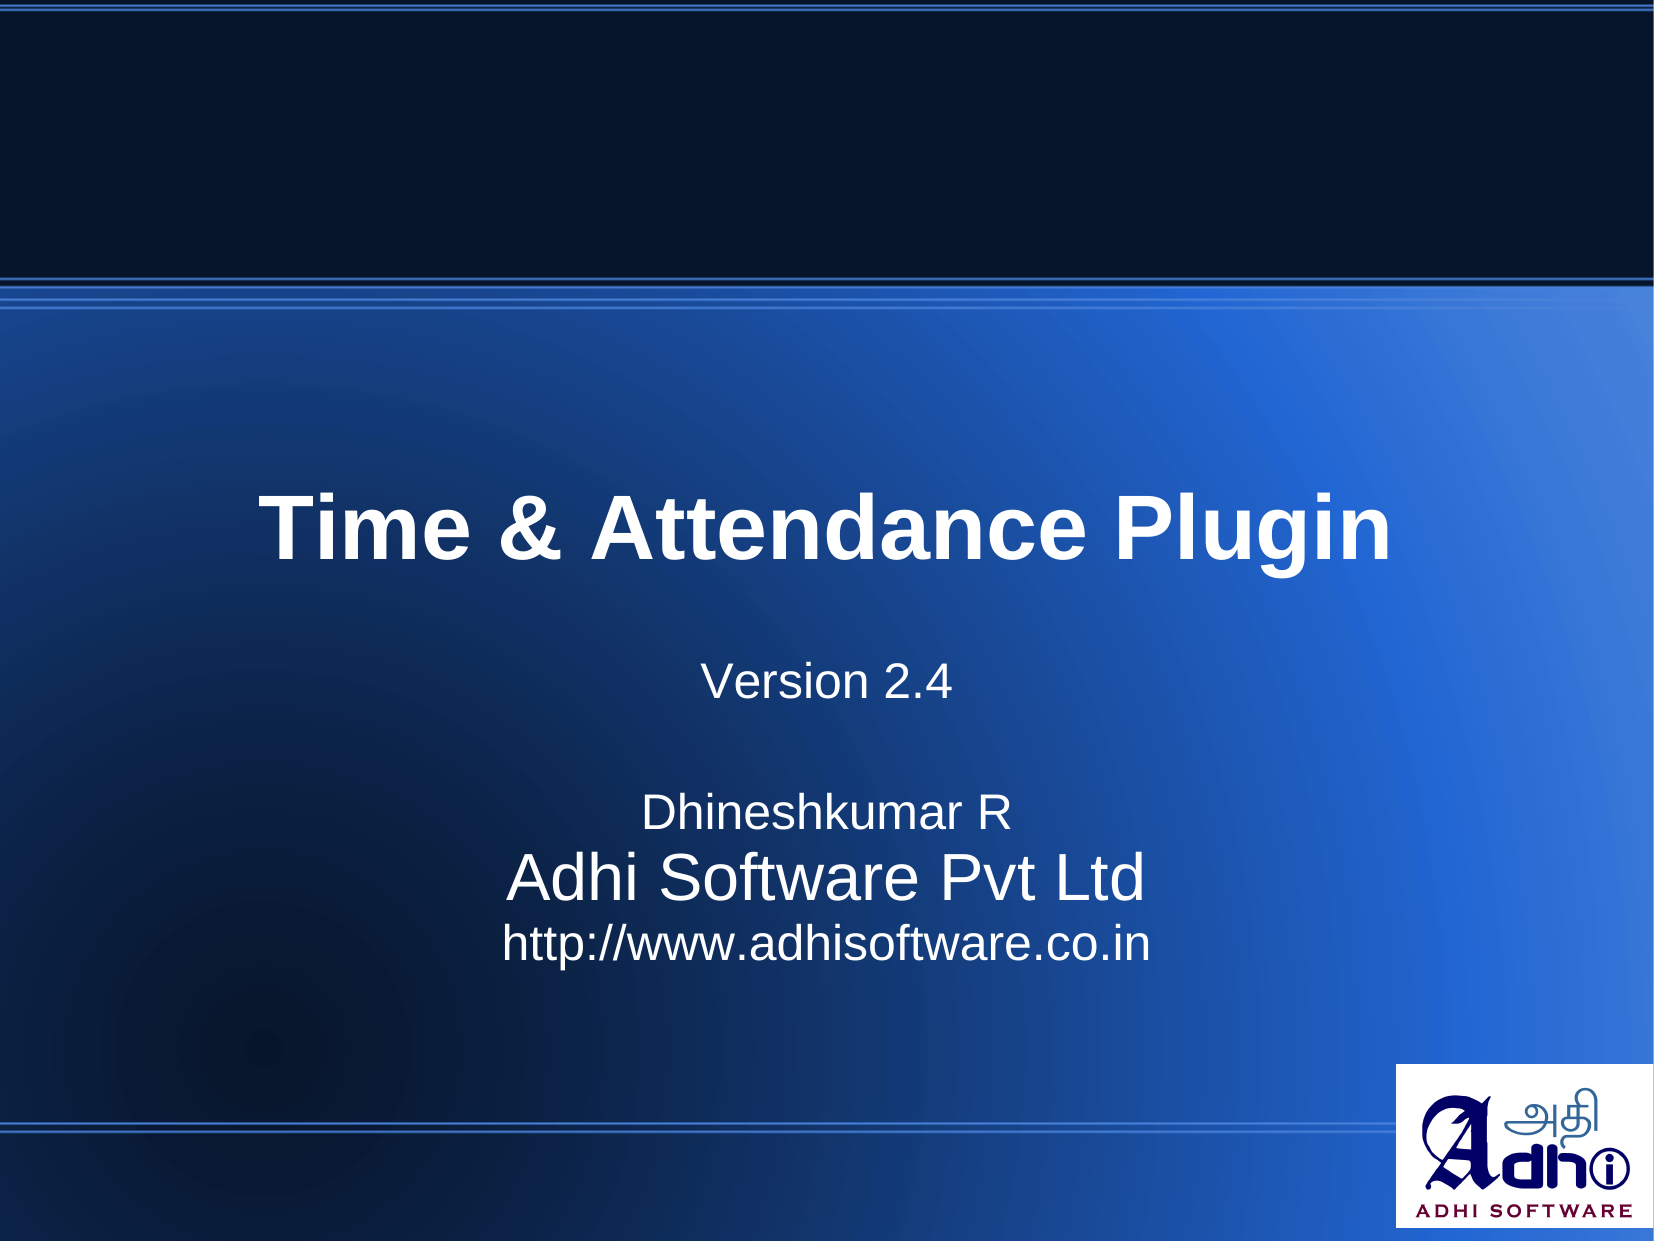

# Time & Attendance Plugin
Version 2.4
Dhineshkumar R
Adhi Software Pvt Ltd
http://www.adhisoftware.co.in